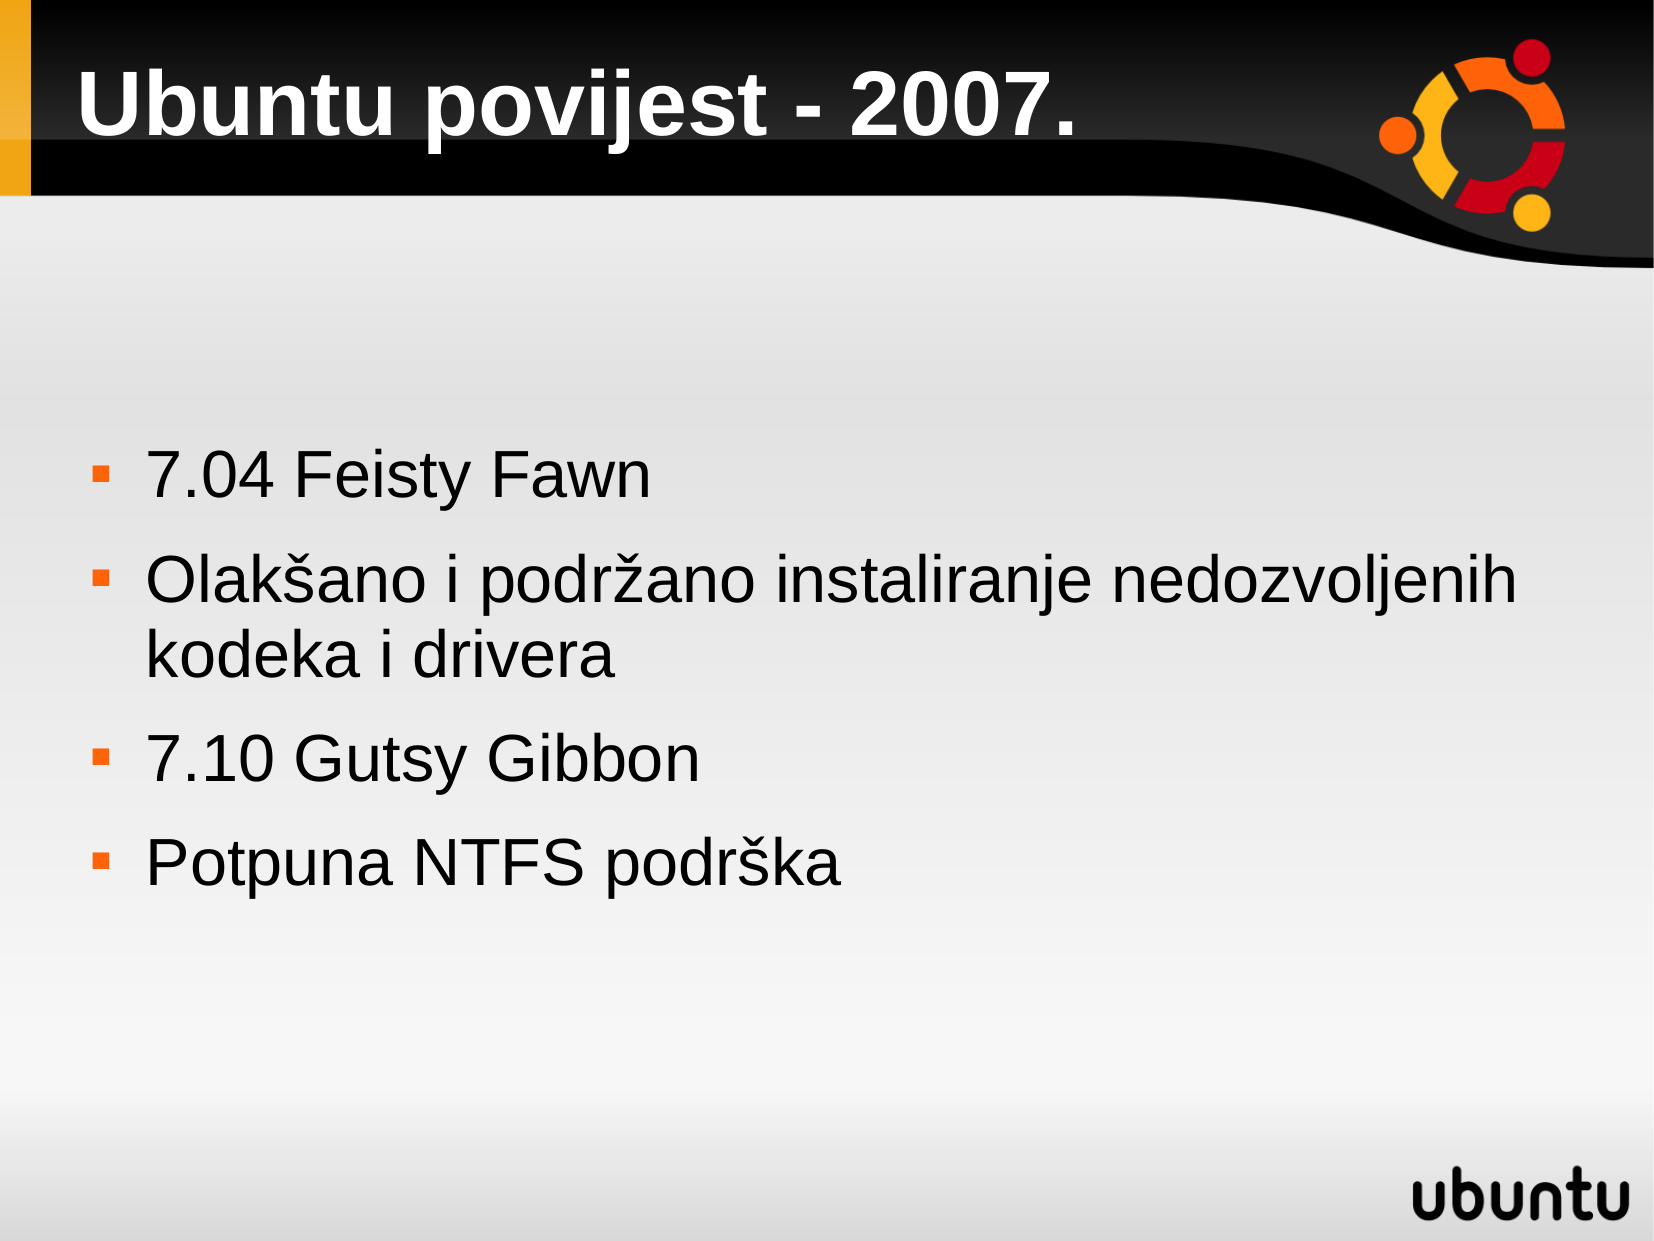

# Ubuntu povijest - 2007.
7.04 Feisty Fawn
Olakšano i podržano instaliranje nedozvoljenih kodeka i drivera
7.10 Gutsy Gibbon
Potpuna NTFS podrška